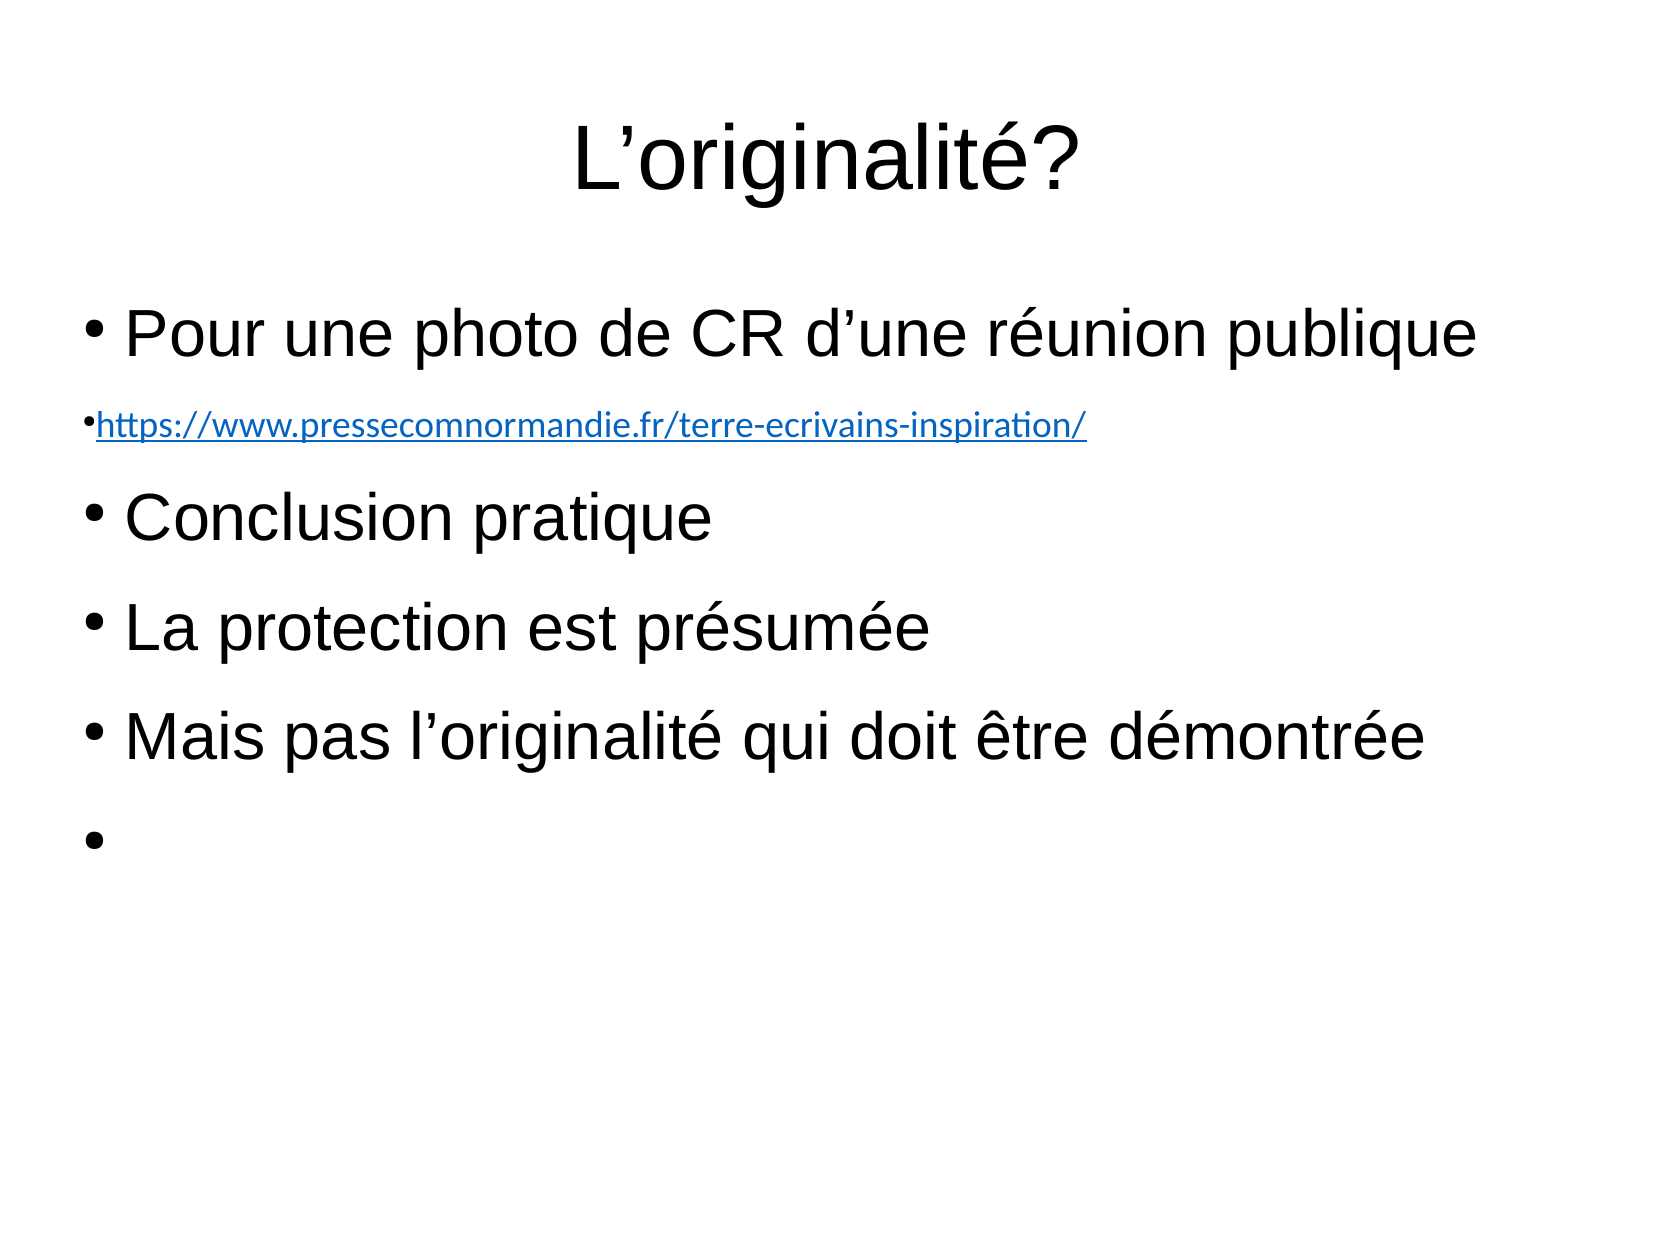

# L’originalité?
 Pour une photo de CR d’une réunion publique
https://www.pressecomnormandie.fr/terre-ecrivains-inspiration/
 Conclusion pratique
 La protection est présumée
 Mais pas l’originalité qui doit être démontrée